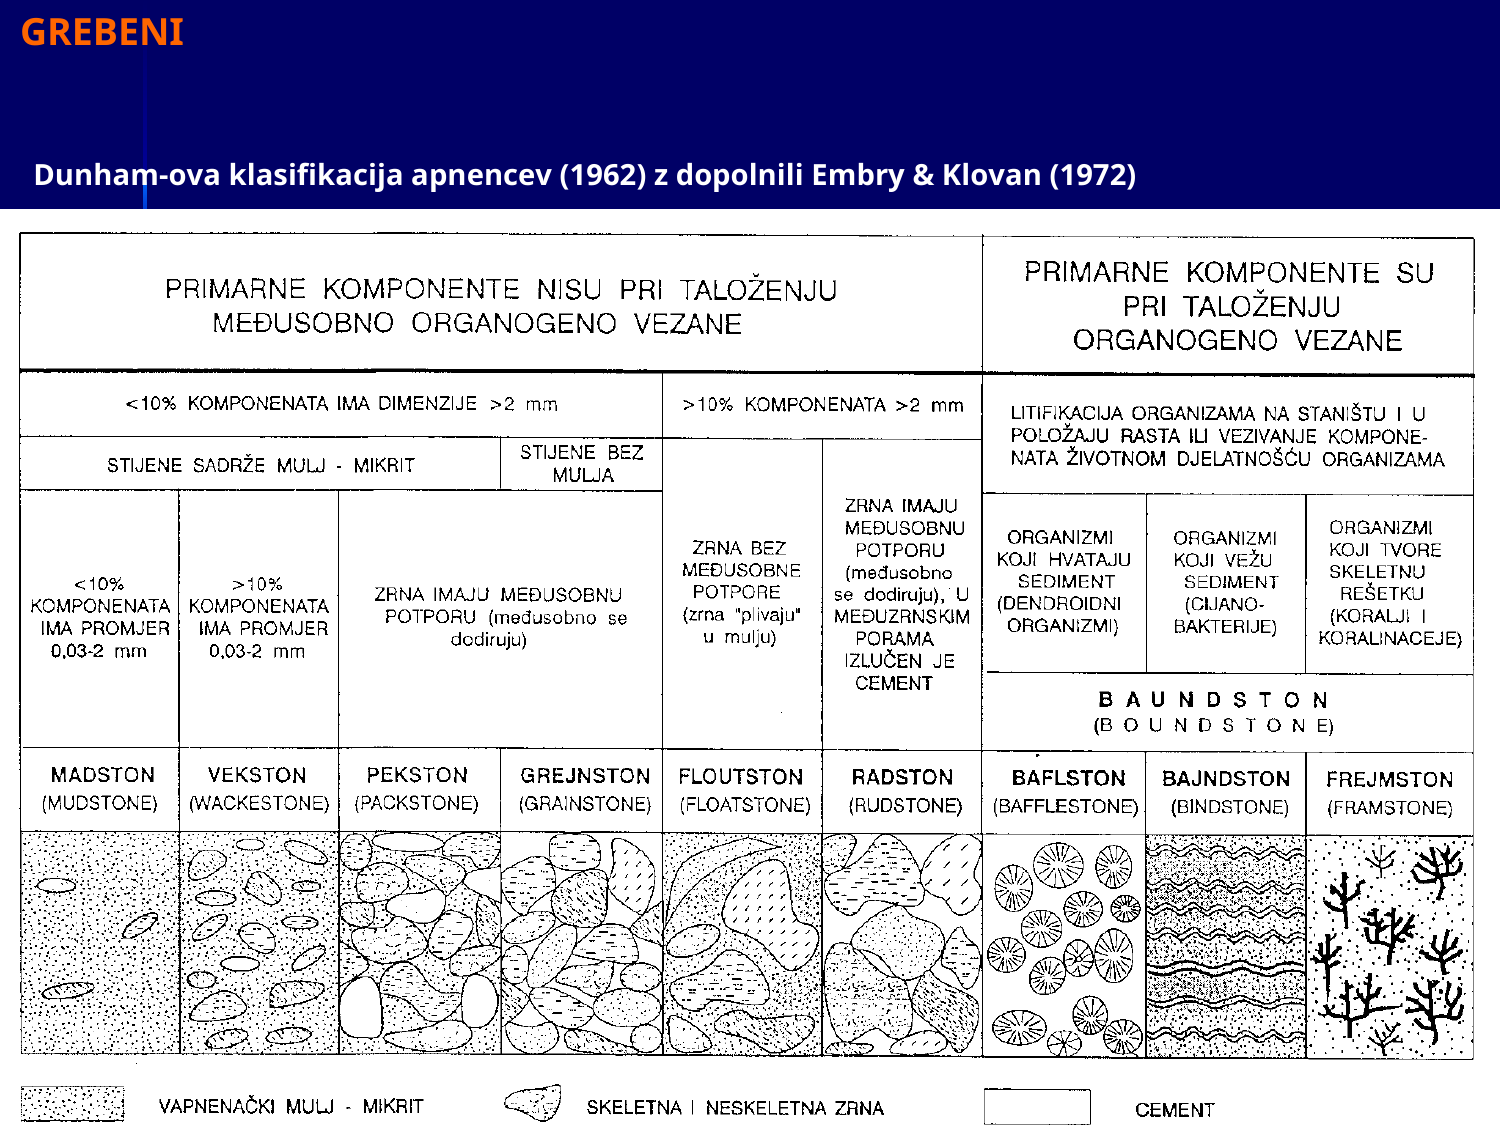

GREBENI
Dunham-ova klasifikacija apnencev (1962) z dopolnili Embry & Klovan (1972)